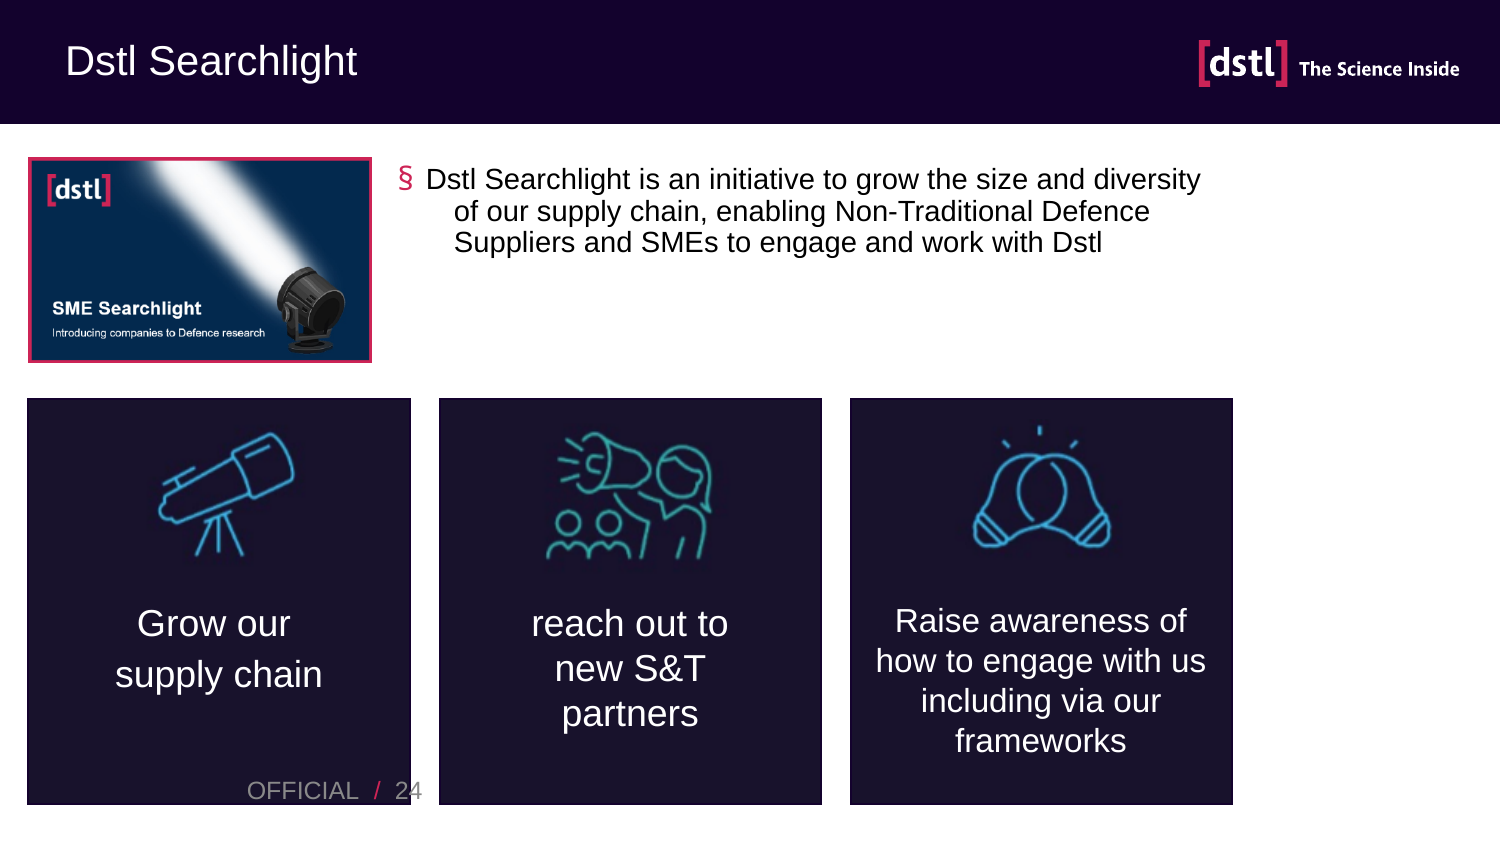

Dstl Searchlight
# Dstl Searchlight is an initiative to grow the size and diversity of our supply chain, enabling Non-Traditional Defence Suppliers and SMEs to engage and work with Dstl
Grow our
supply chain
reach out to new S&T partners
Raise awareness of how to engage with us including via our frameworks
OFFICIAL /